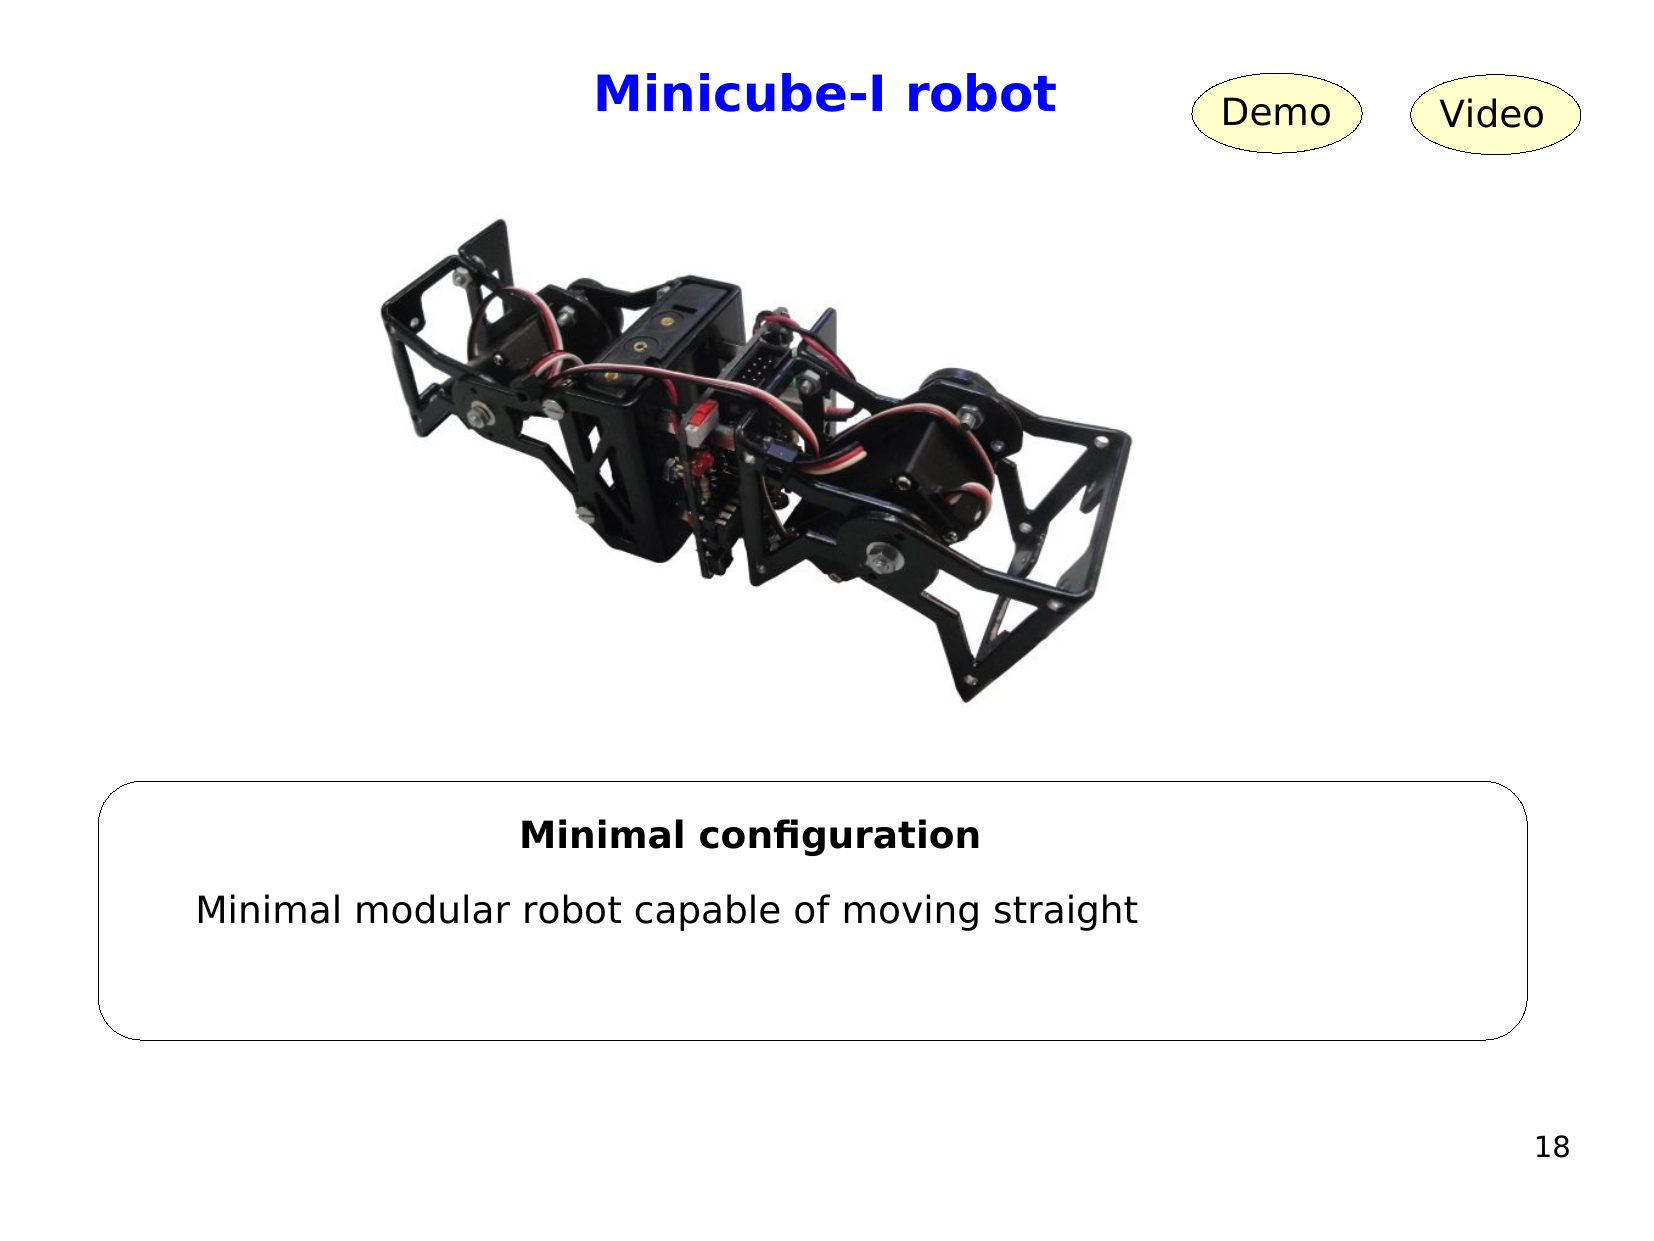

Minicube-I robot
Demo
Video
Minimal configuration
Minimal modular robot capable of moving straight
18